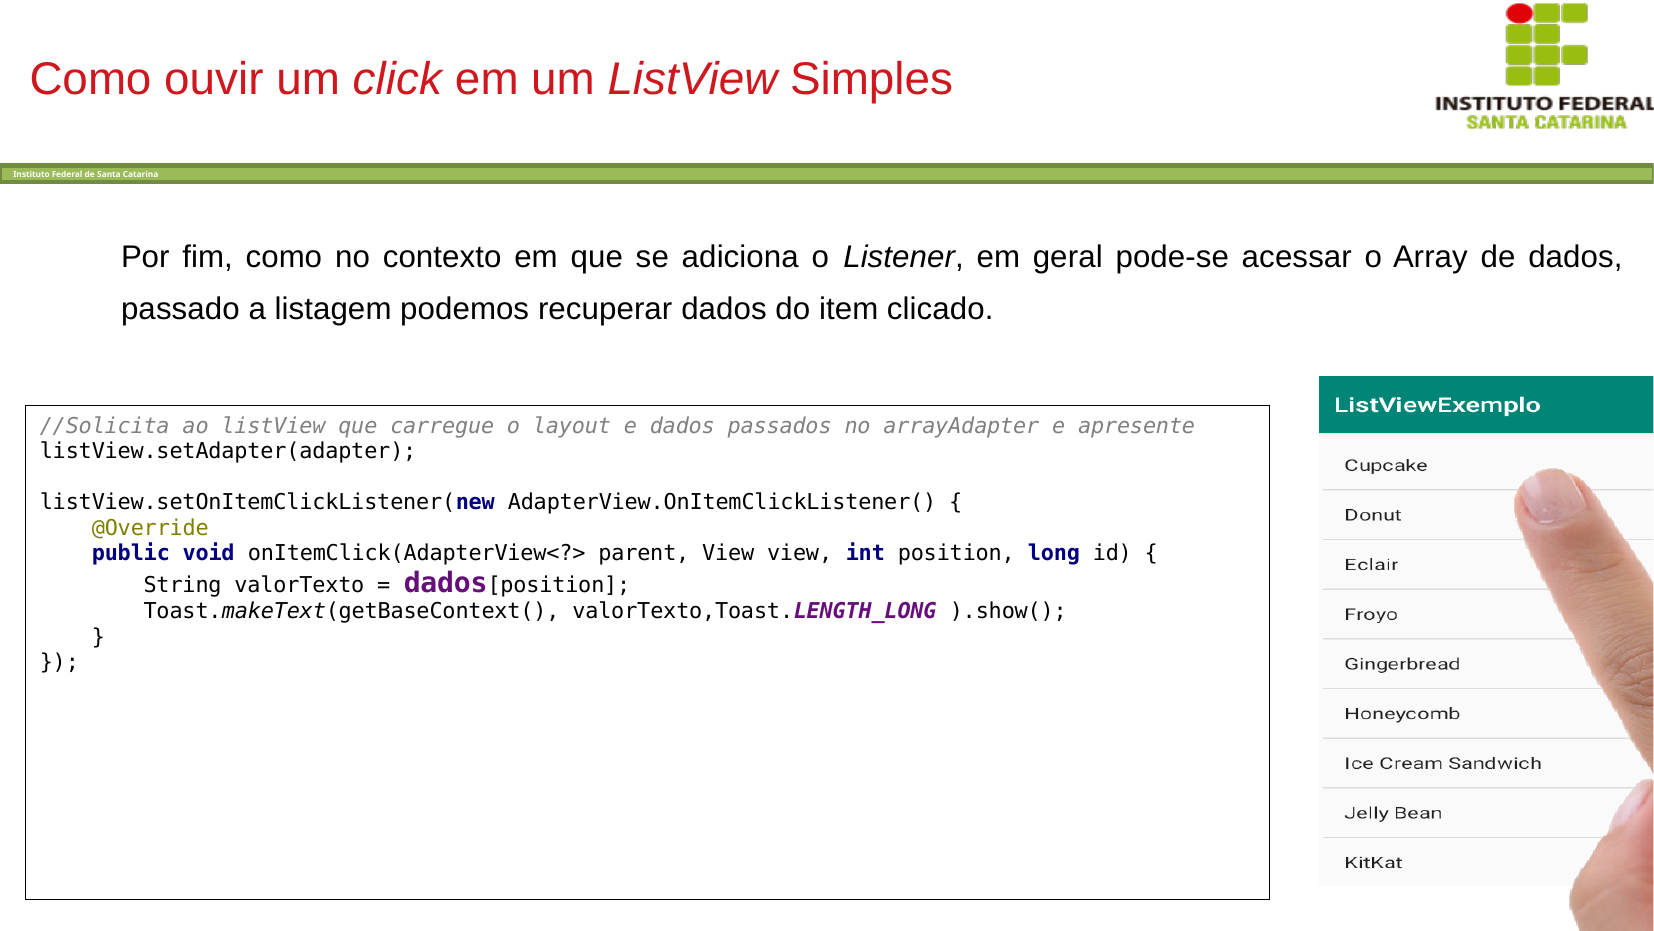

# Como ouvir um click em um ListView Simples
Por fim, como no contexto em que se adiciona o Listener, em geral pode-se acessar o Array de dados, passado a listagem podemos recuperar dados do item clicado.
//Solicita ao listView que carregue o layout e dados passados no arrayAdapter e apresente
listView.setAdapter(adapter);
listView.setOnItemClickListener(new AdapterView.OnItemClickListener() {
 @Override
 public void onItemClick(AdapterView<?> parent, View view, int position, long id) {
 String valorTexto = dados[position];
 Toast.makeText(getBaseContext(), valorTexto,Toast.LENGTH_LONG ).show();
 }
});